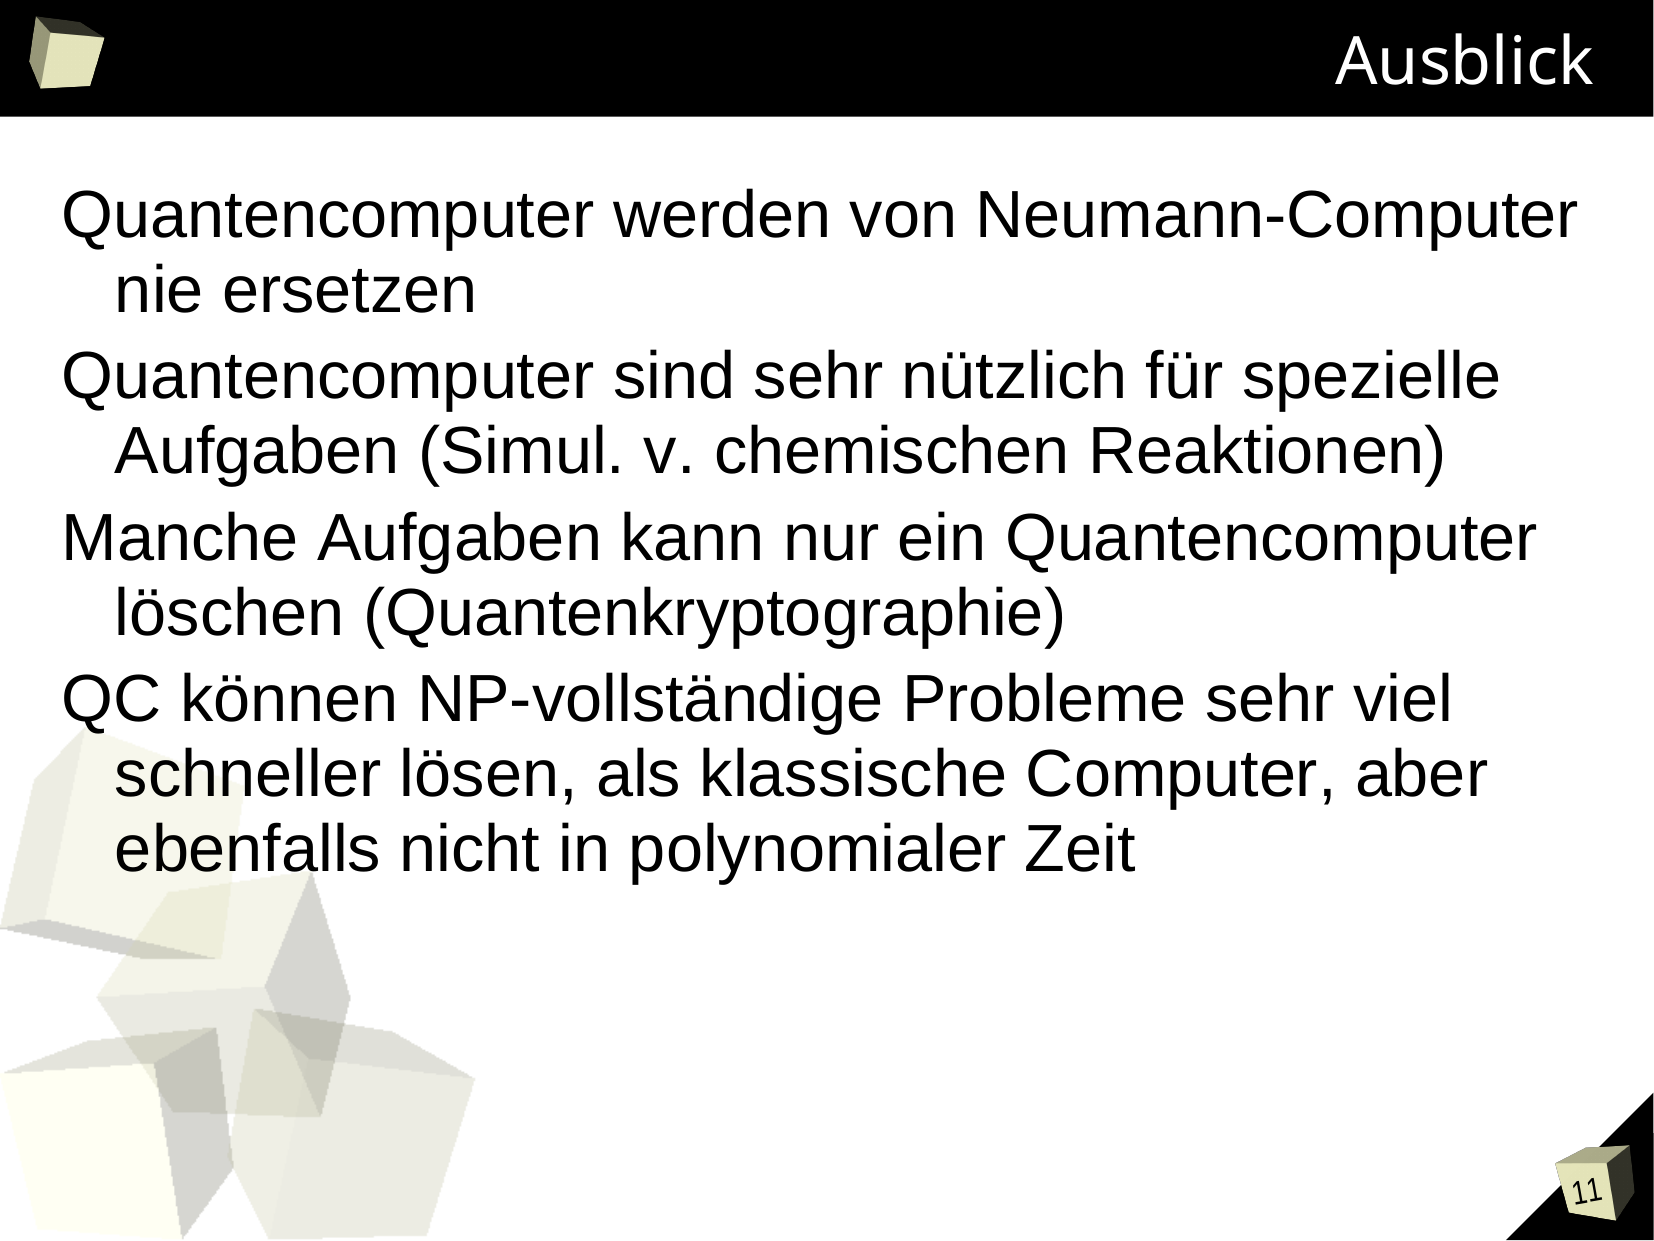

# Ausblick
Quantencomputer werden von Neumann-Computer nie ersetzen
Quantencomputer sind sehr nützlich für spezielle Aufgaben (Simul. v. chemischen Reaktionen)
Manche Aufgaben kann nur ein Quantencomputer löschen (Quantenkryptographie)
QC können NP-vollständige Probleme sehr viel schneller lösen, als klassische Computer, aber ebenfalls nicht in polynomialer Zeit